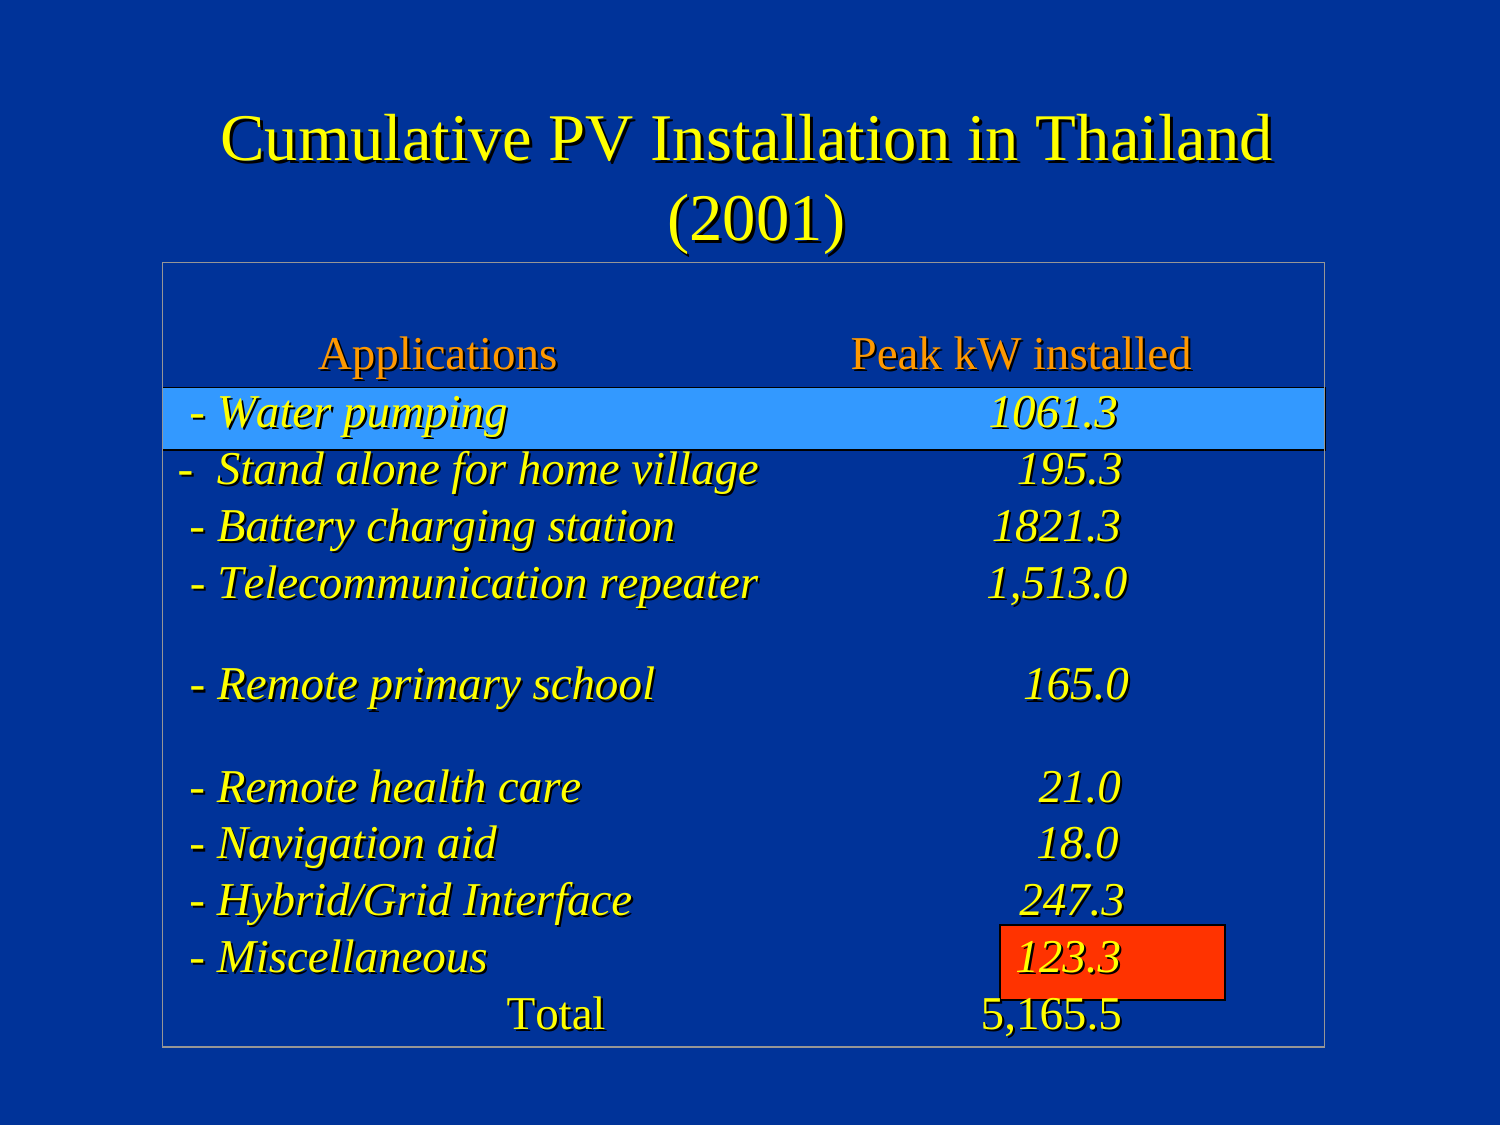

# Cumulative PV Installation in Thailand (2001)
 Applications Peak kW installed
 - Water pumping 1061.3
- Stand alone for home village 195.3
 - Battery charging station 1821.3
 - Telecommunication repeater 1,513.0
 - Remote primary school 165.0
 - Remote health care 21.0
 - Navigation aid 18.0
 - Hybrid/Grid Interface 247.3
 - Miscellaneous 123.3
 Total 5,165.5